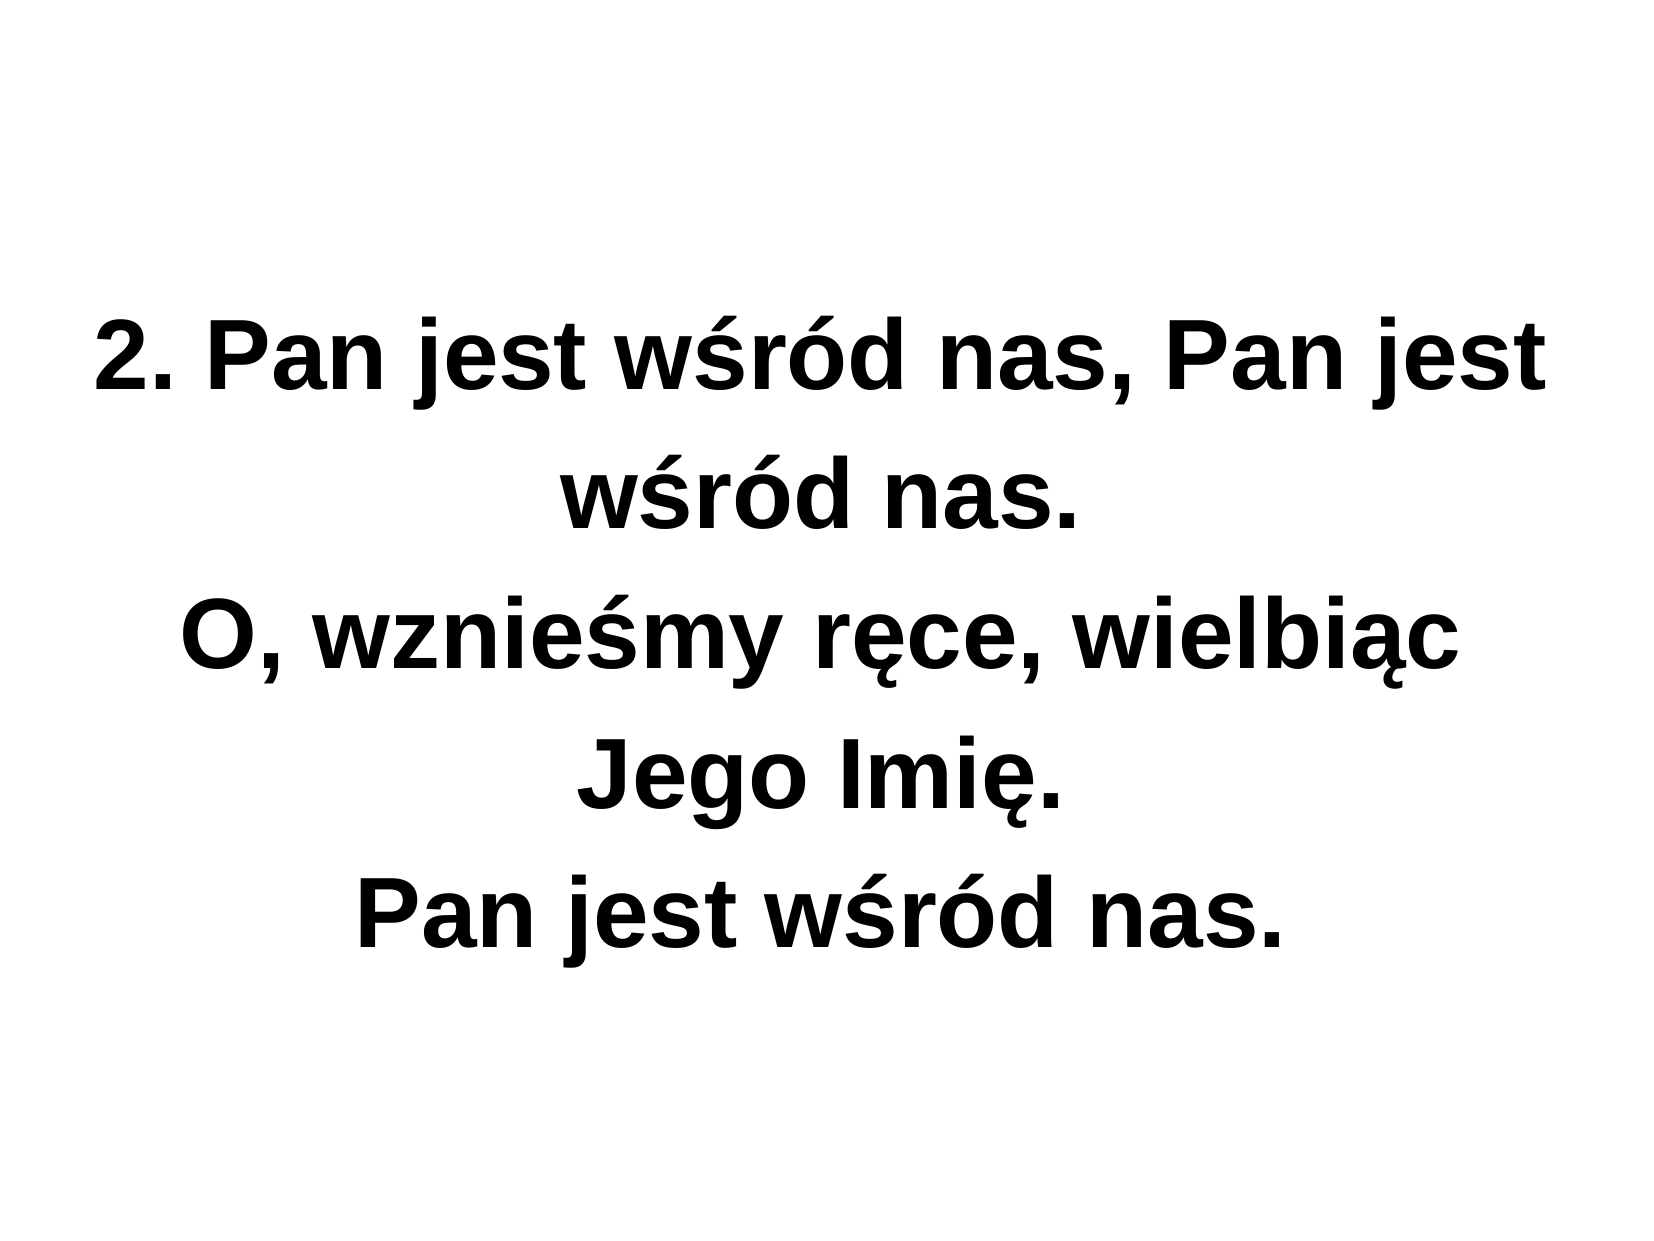

# 2. Pan jest wśród nas, Pan jest wśród nas.
O, wznieśmy ręce, wielbiąc
Jego Imię.
Pan jest wśród nas.